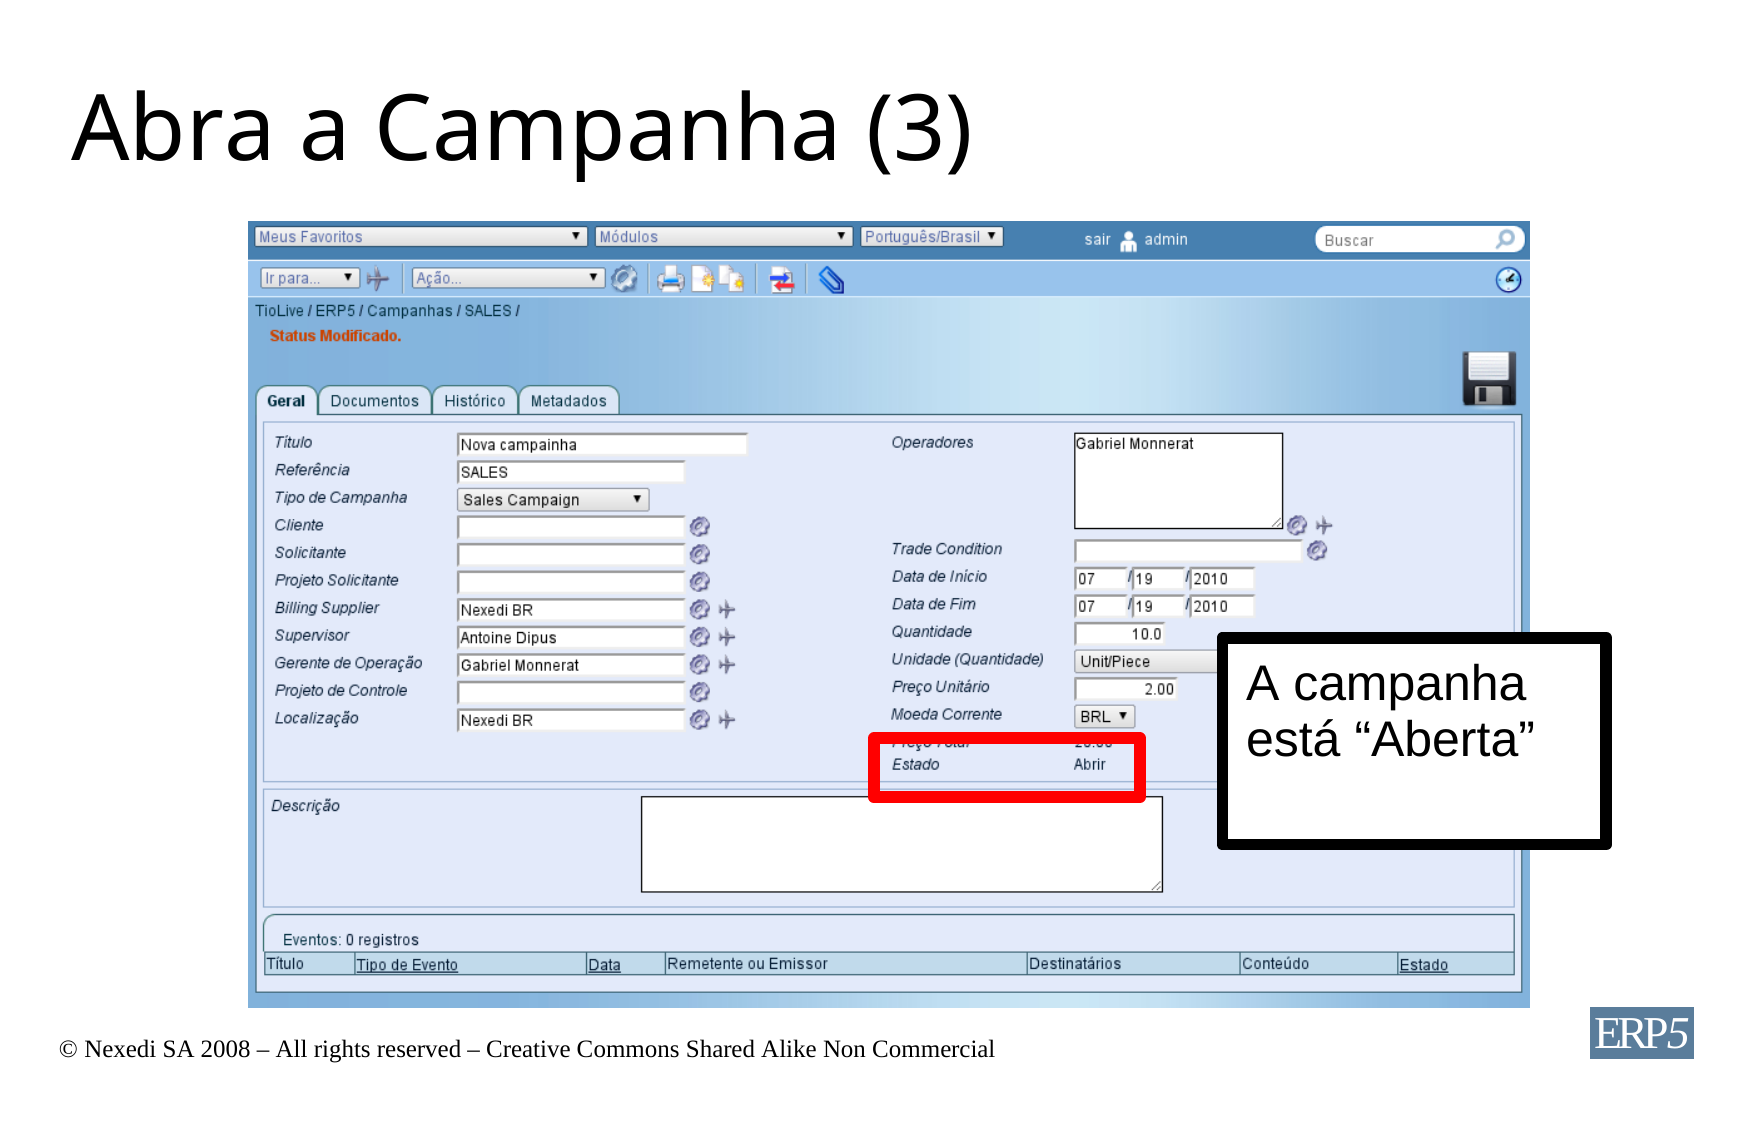

# Abra a Campanha (3)
A campanha está “Aberta”